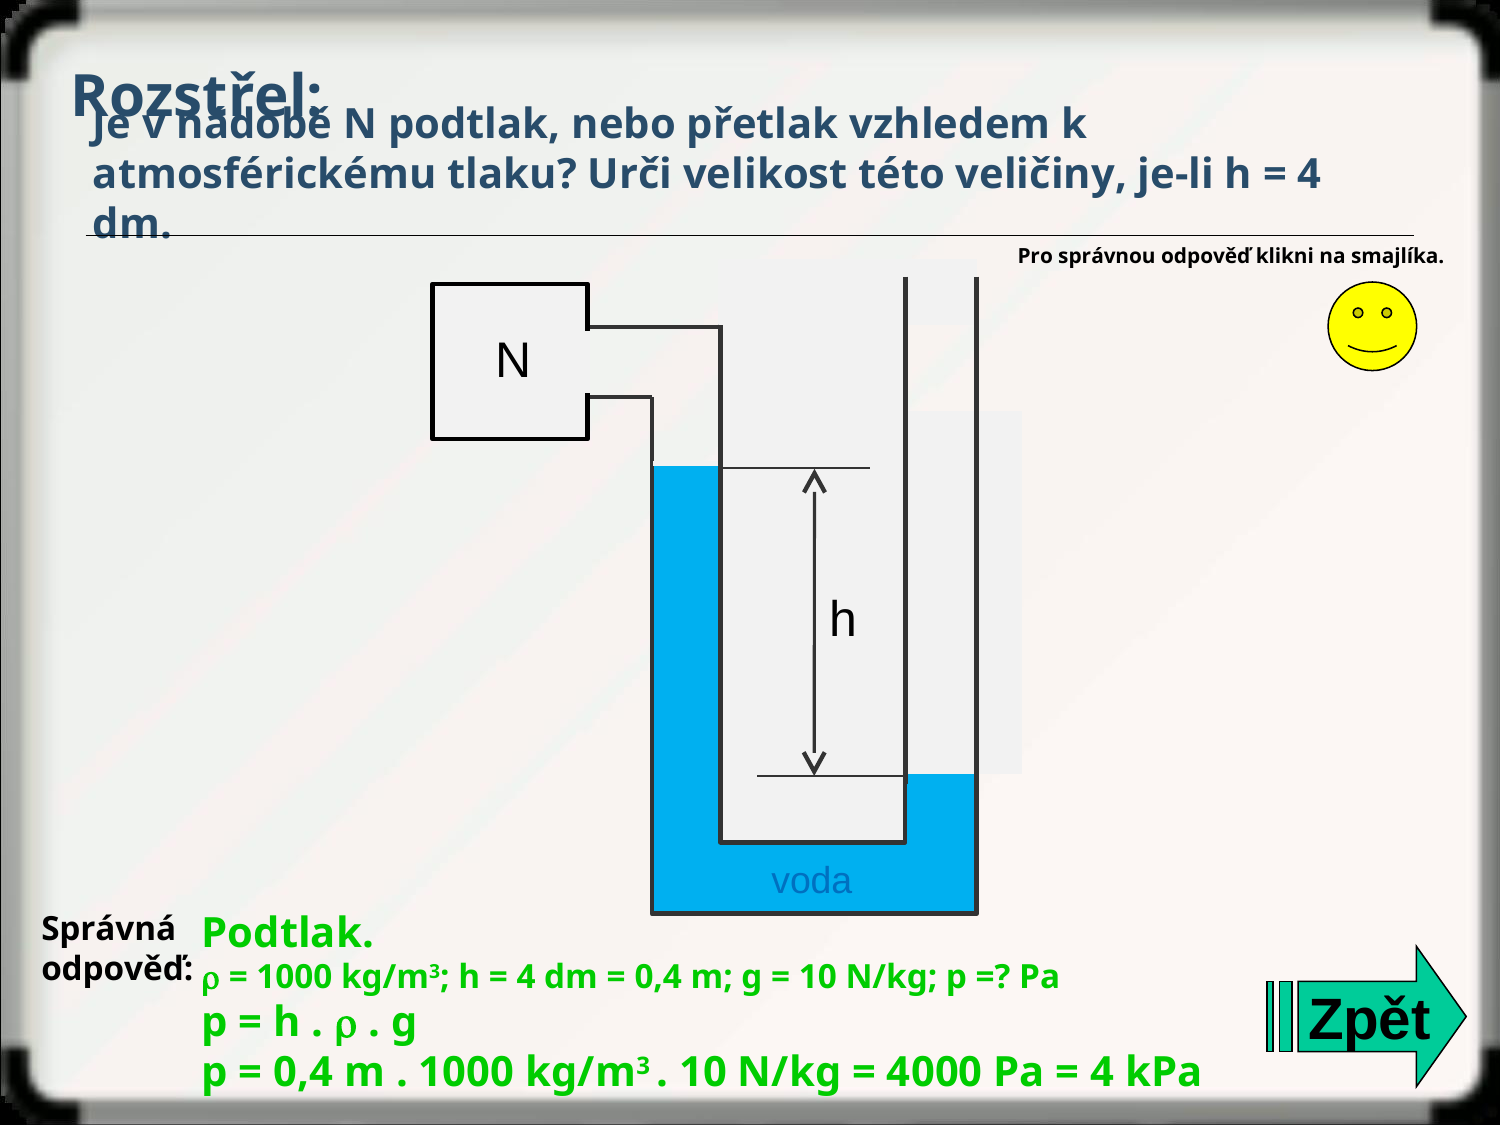

Rozstřel:
Je v nádobě N podtlak, nebo přetlak vzhledem k atmosférickému tlaku? Urči velikost této veličiny, je-li h = 4 dm.
Pro správnou odpověď klikni na smajlíka.
N
h
voda
Správná
odpověď:
Podtlak.
 = 1000 kg/m3; h = 4 dm = 0,4 m; g = 10 N/kg; p =? Pa
p = h .  . g
p = 0,4 m . 1000 kg/m3 . 10 N/kg = 4000 Pa = 4 kPa
Zpět